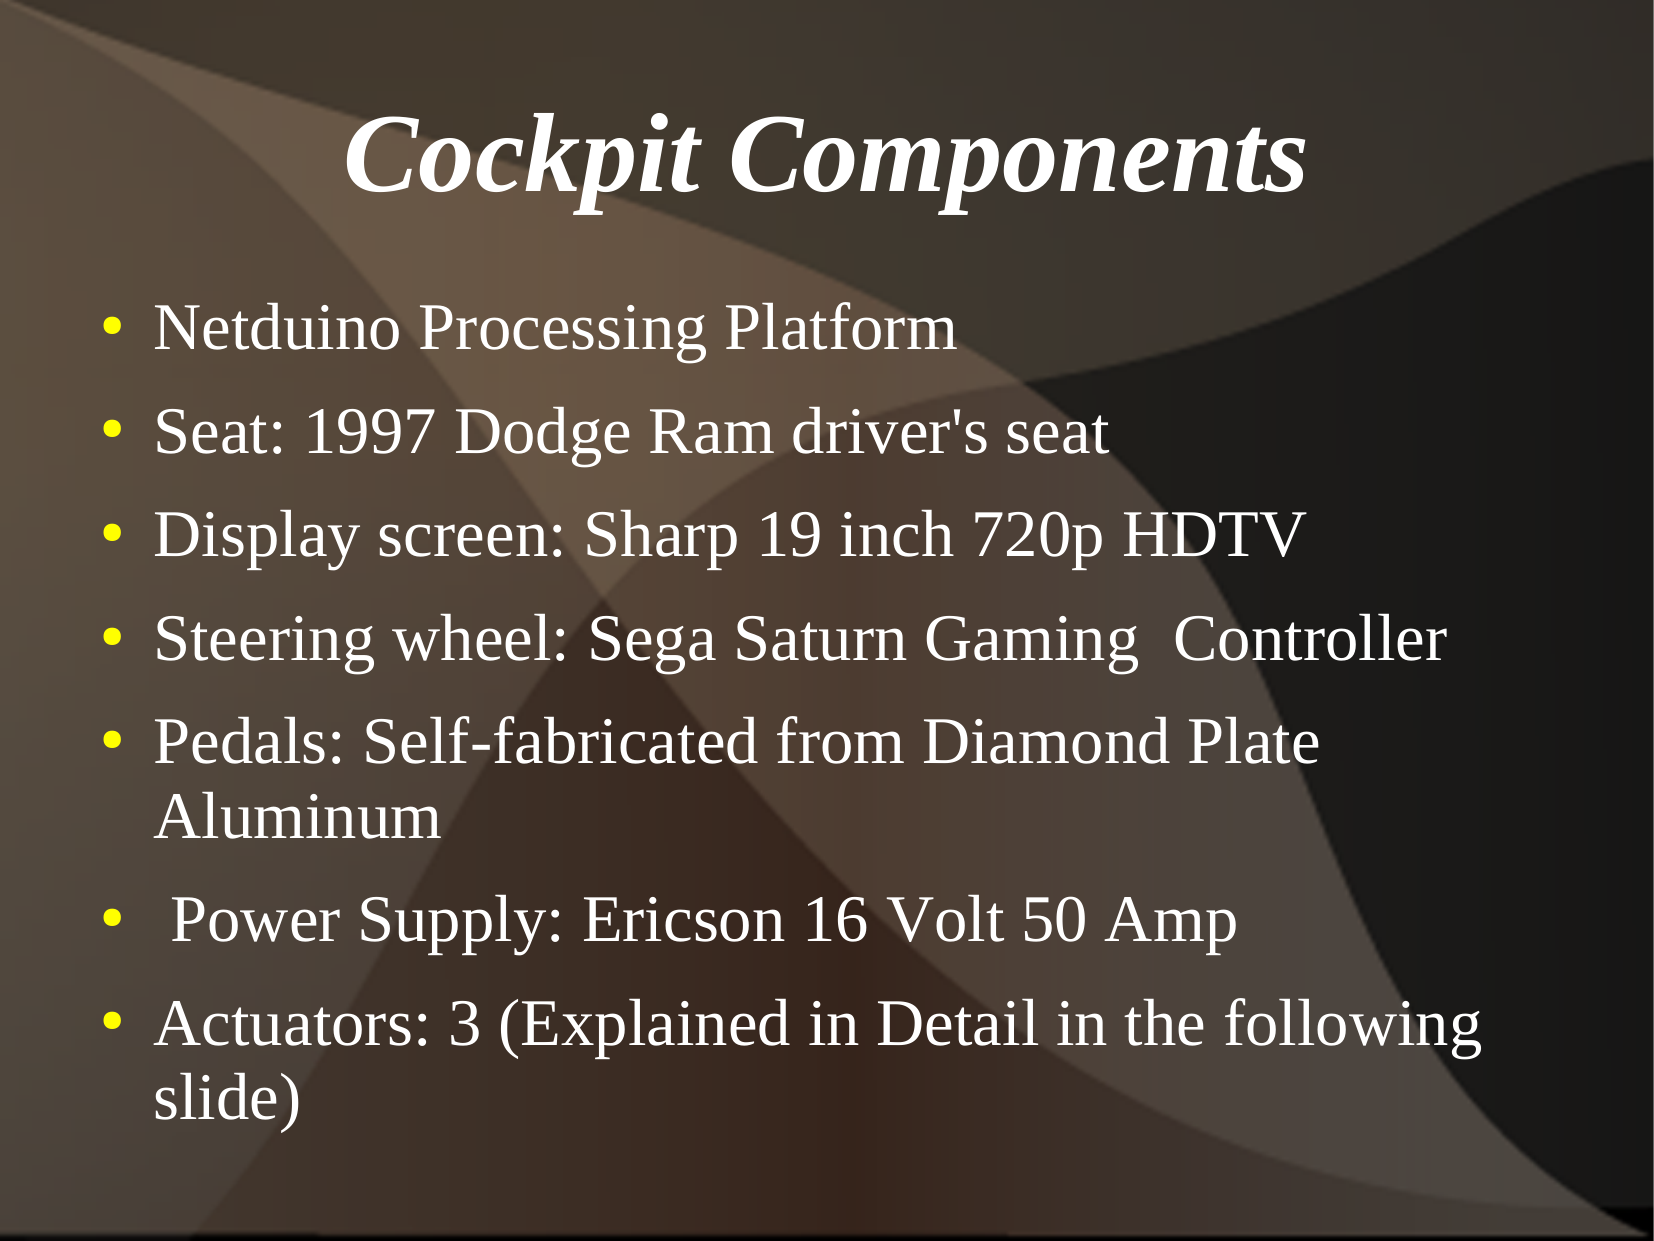

# Cockpit Components
Netduino Processing Platform
Seat: 1997 Dodge Ram driver's seat
Display screen: Sharp 19 inch 720p HDTV
Steering wheel: Sega Saturn Gaming Controller
Pedals: Self-fabricated from Diamond Plate Aluminum
 Power Supply: Ericson 16 Volt 50 Amp
Actuators: 3 (Explained in Detail in the following slide)